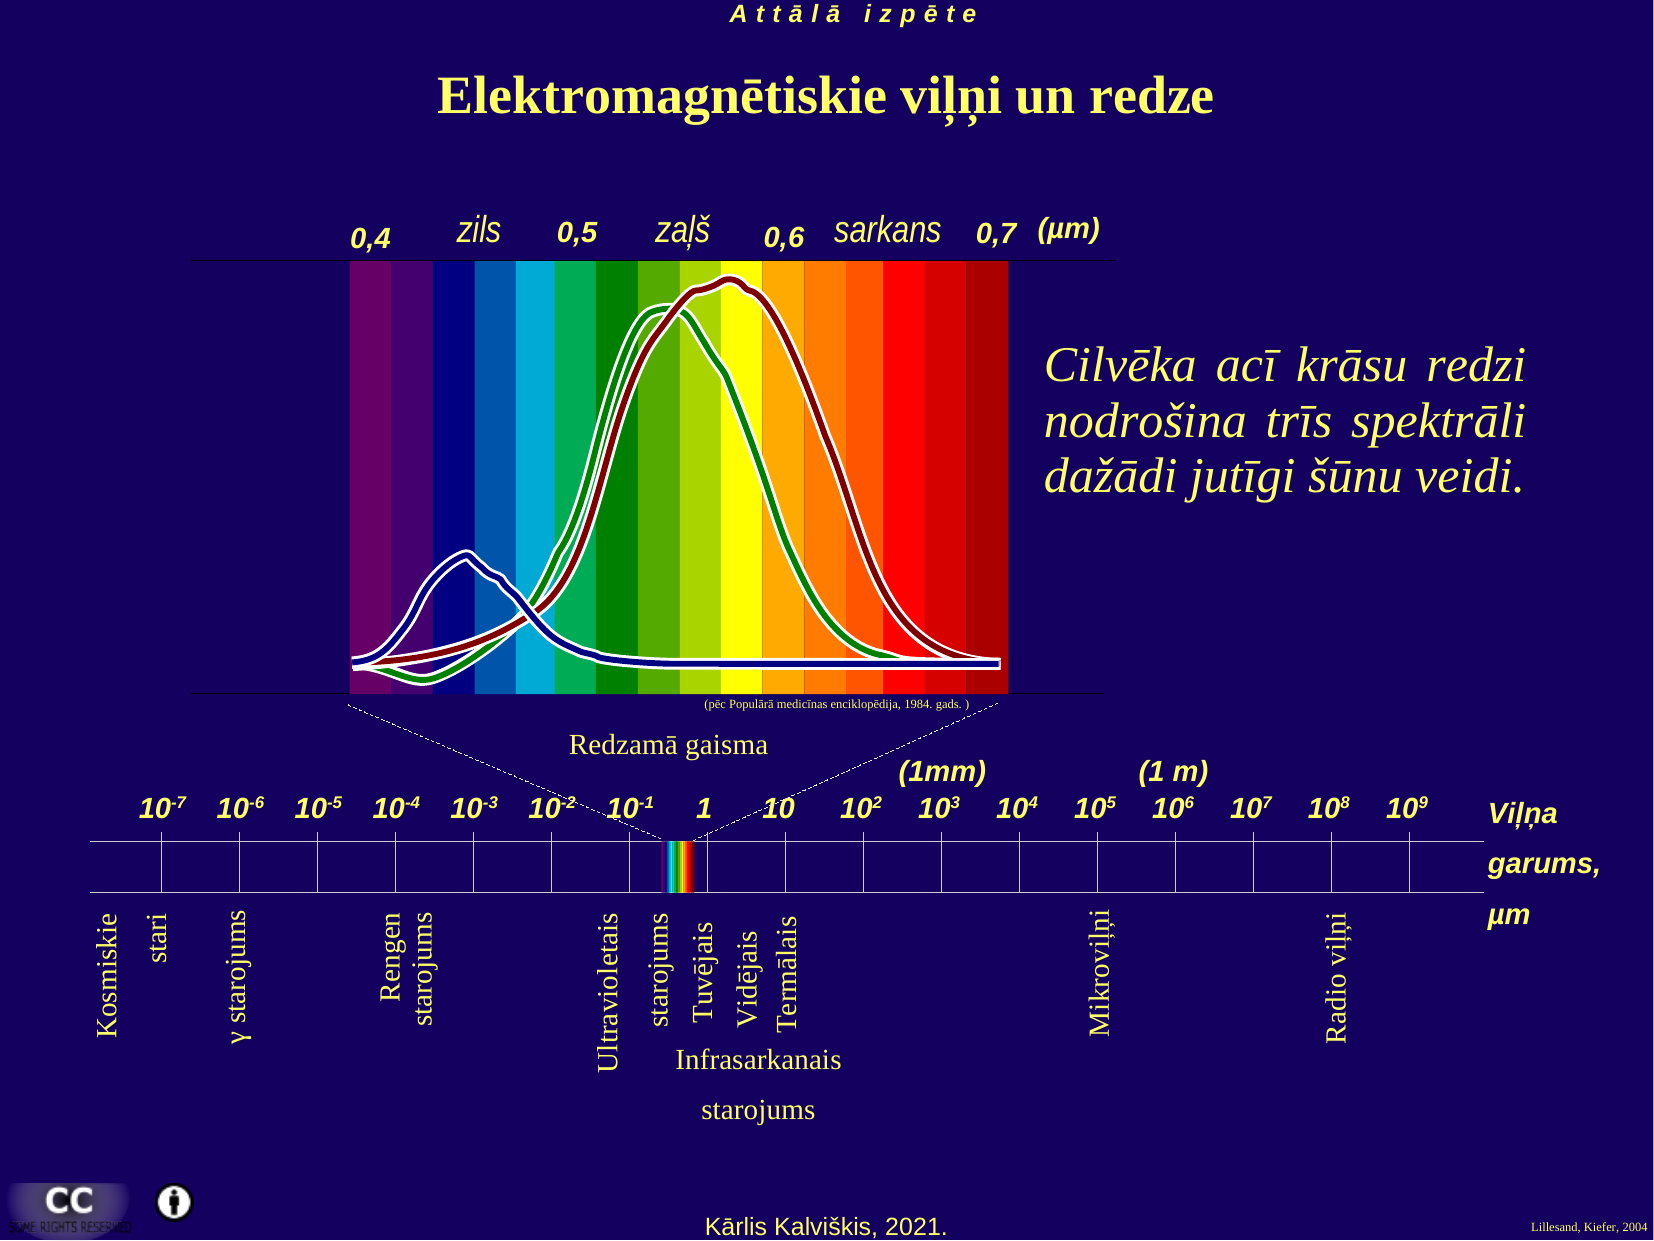

# Elektromagnētiskie viļņi un redze
zils
zaļš
sarkans
(µm)
0,5
0,7
0,6
0,4
Cilvēka acī krāsu redzi nodrošina trīs spektrāli dažādi jutīgi šūnu veidi.
(pēc Populārā medicīnas enciklopēdija, 1984. gads. )
Redzamā gaisma
(1mm)
(1 m)
10-7
10-6
10-5
10-4
10-3
10-2
10-1
1
10
102
103
104
105
106
107
108
109
Viļņa
garums,
µm
Kosmiskie
stari
Rengen starojums
Ultravioletais
starojums
Tuvējais
Vidējais
Termālais
Mikroviļņi
γ starojums
Radio viļņi
Infrasarkanais
starojums
 Lillesand, Kiefer, 2004